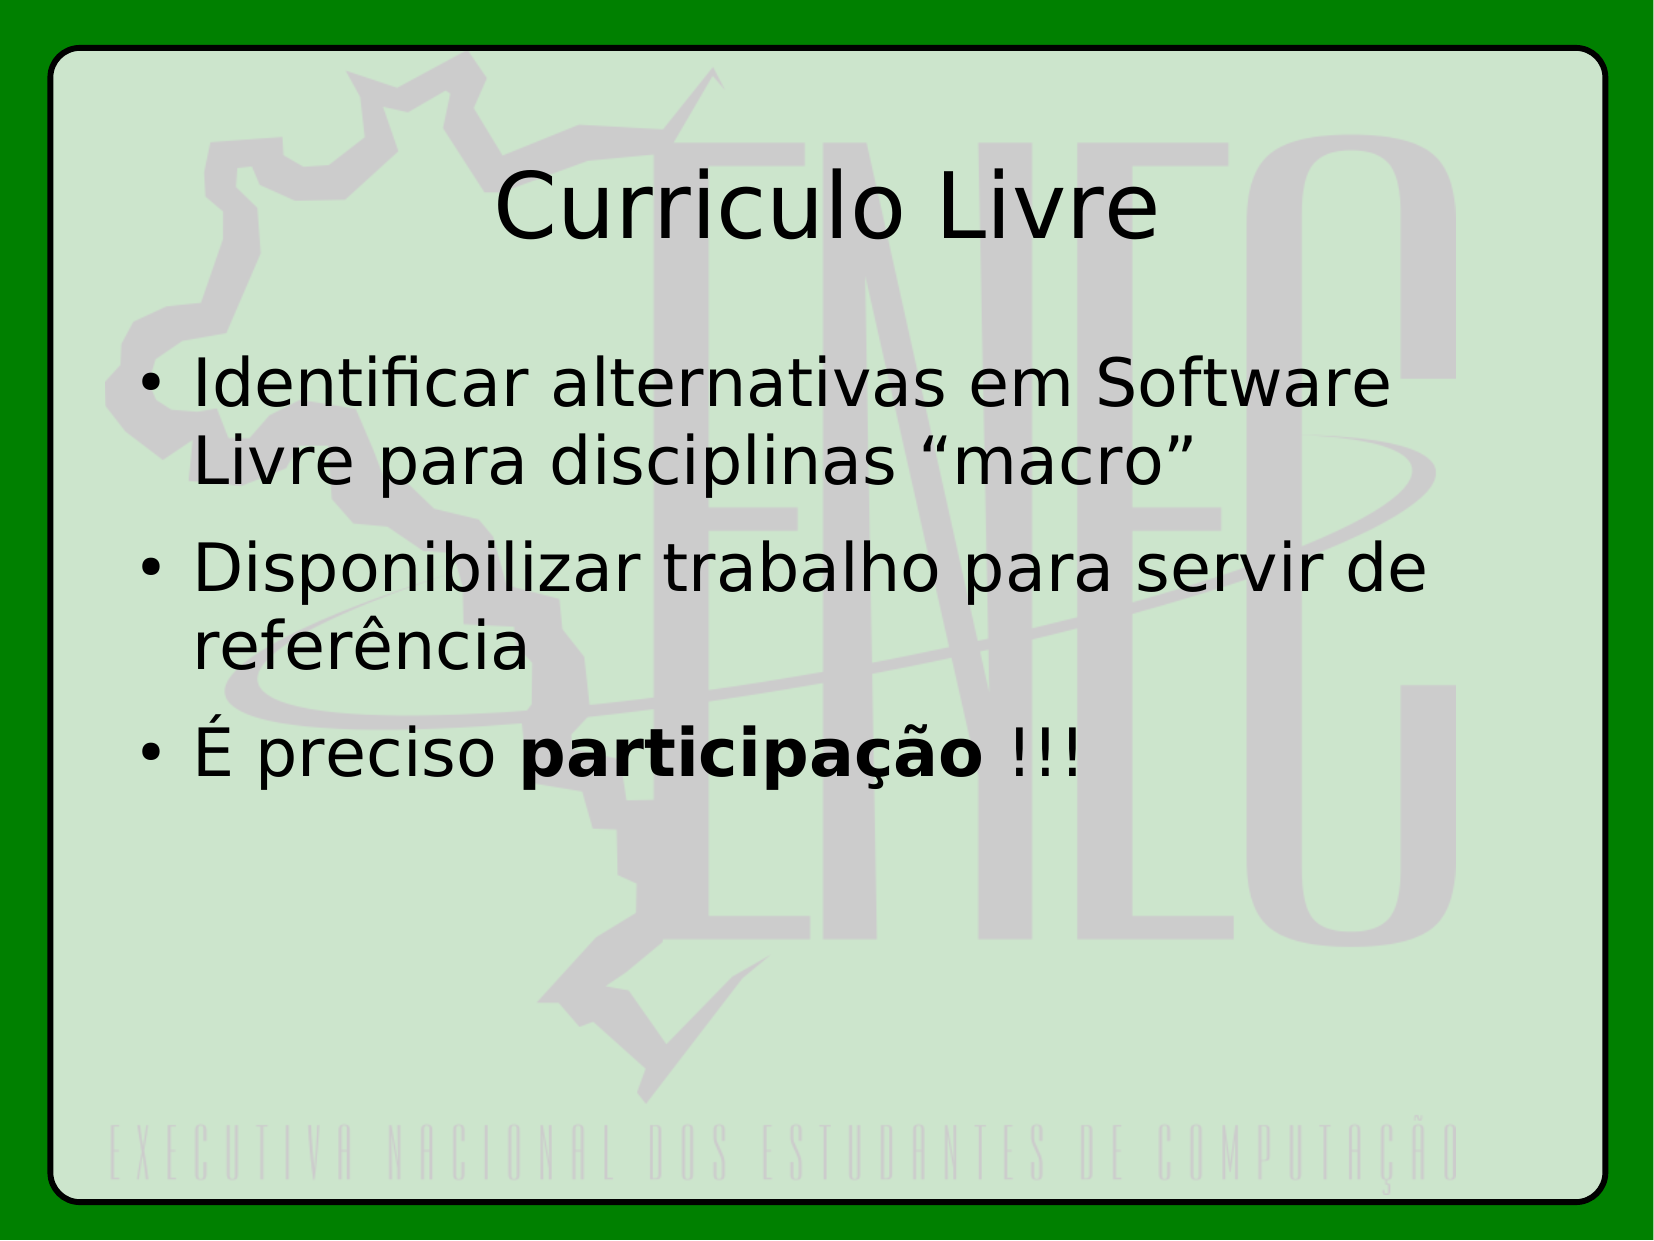

# Curriculo Livre
Identificar alternativas em Software Livre para disciplinas “macro”
Disponibilizar trabalho para servir de referência
É preciso participação !!!